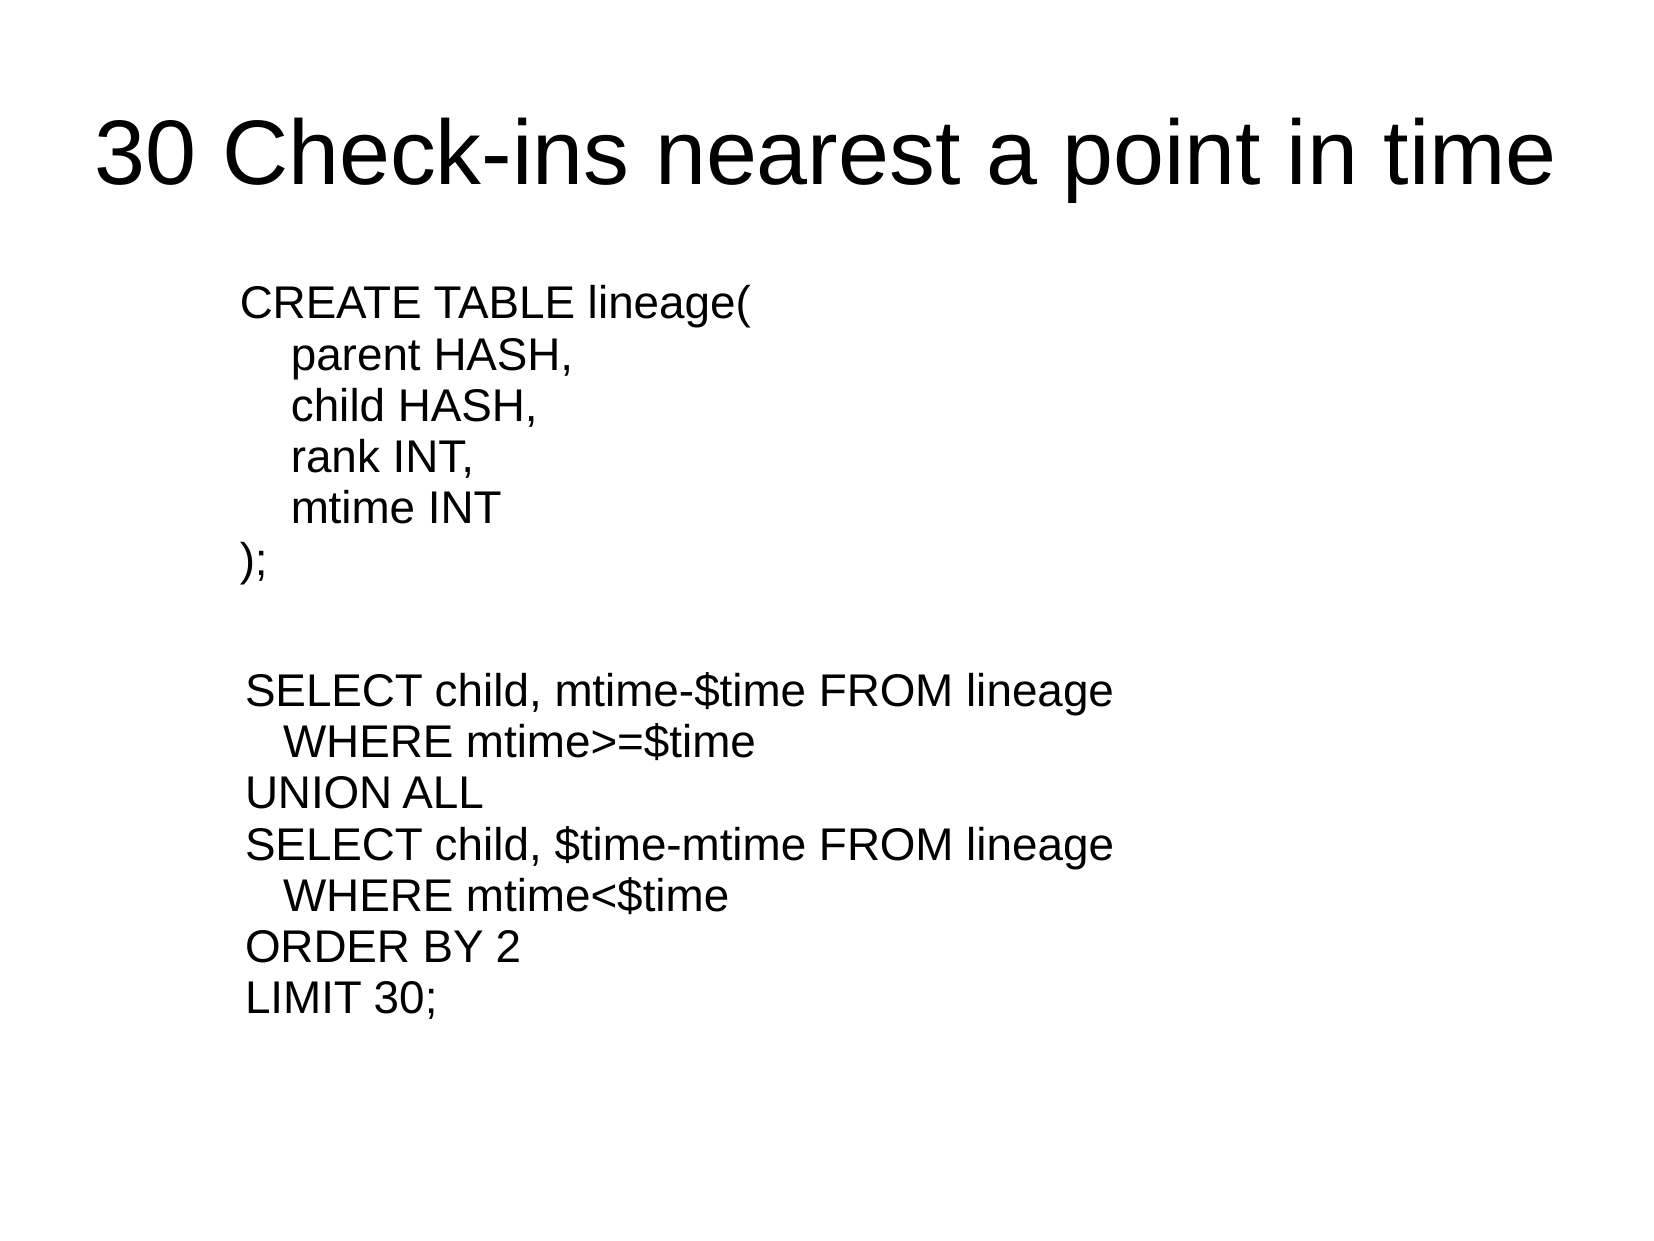

# 30 Check-ins nearest a point in time
CREATE TABLE lineage(
 parent HASH,
 child HASH,
 rank INT,
 mtime INT
);
SELECT child, mtime-$time FROM lineage
 WHERE mtime>=$time
UNION ALL
SELECT child, $time-mtime FROM lineage
 WHERE mtime<$time
ORDER BY 2
LIMIT 30;